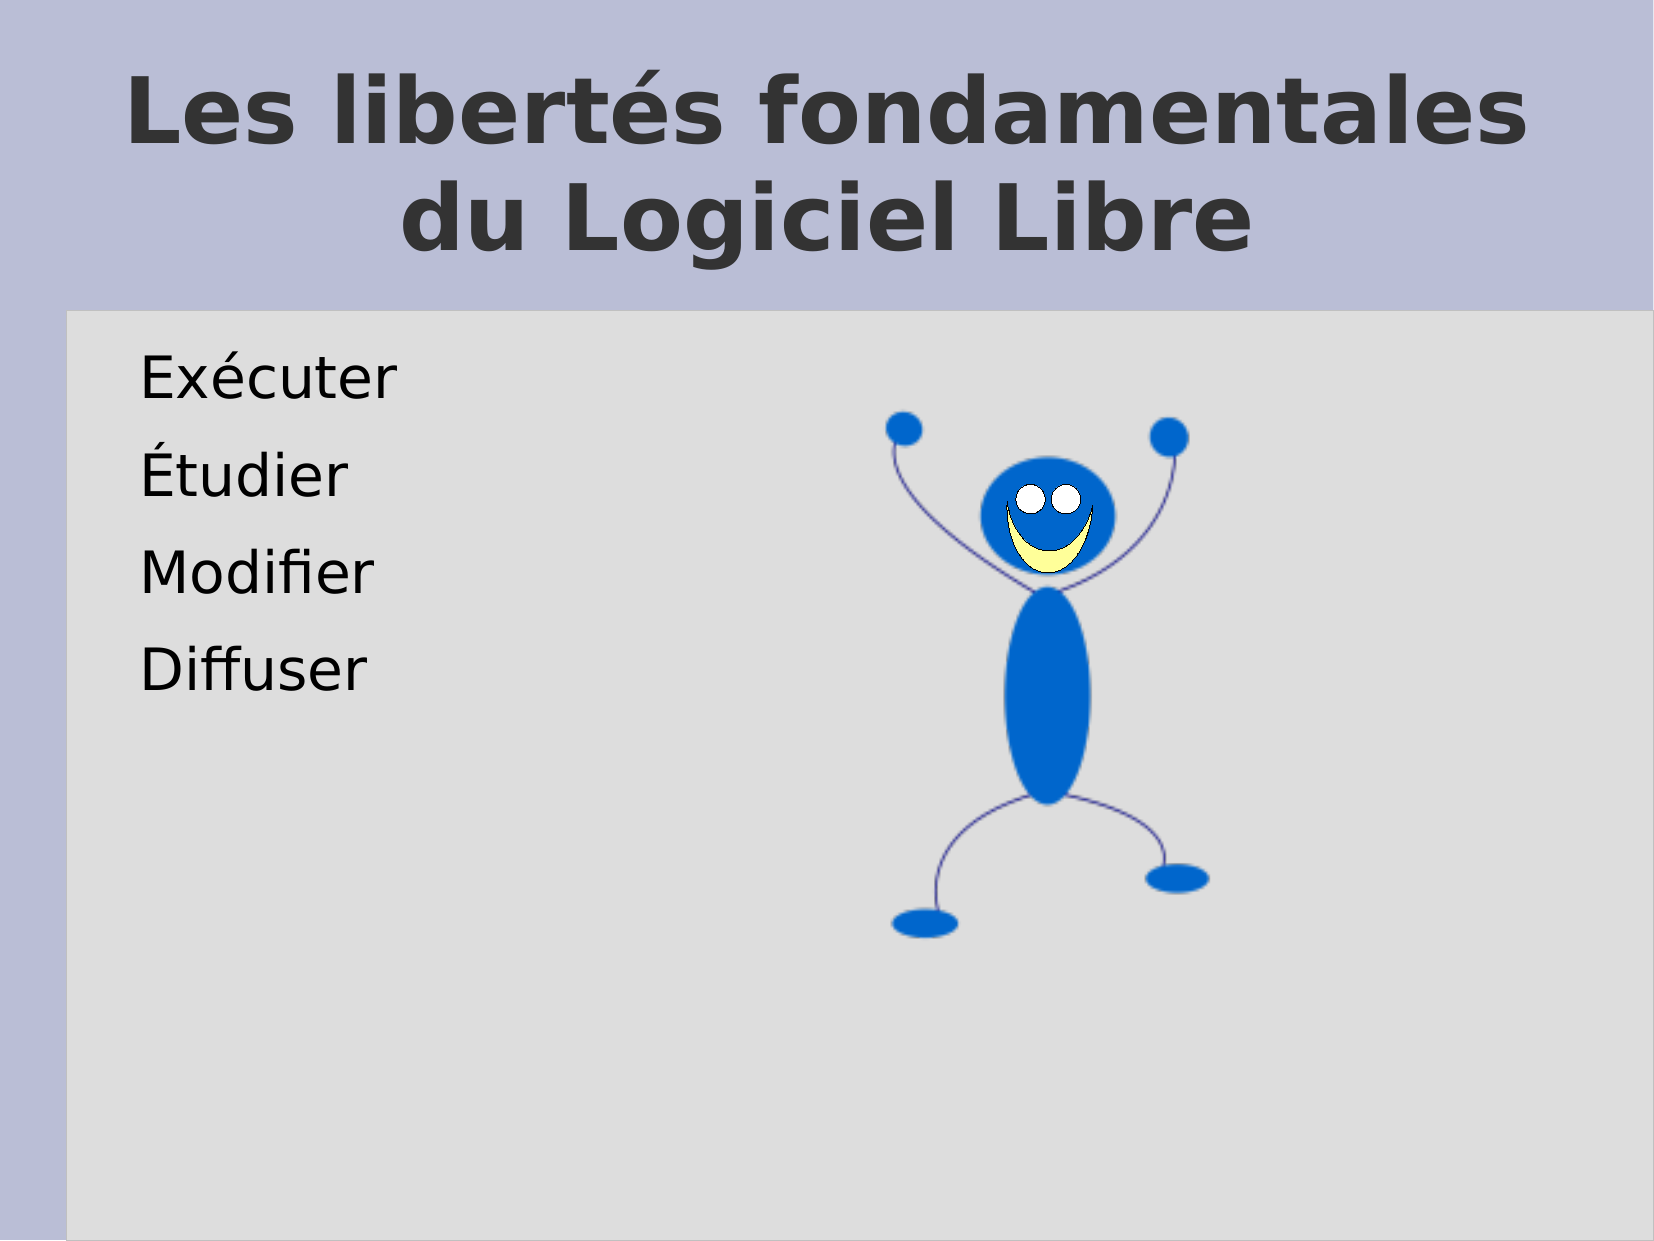

# Les libertés fondamentales du Logiciel Libre
Exécuter
Étudier
Modifier
Diffuser